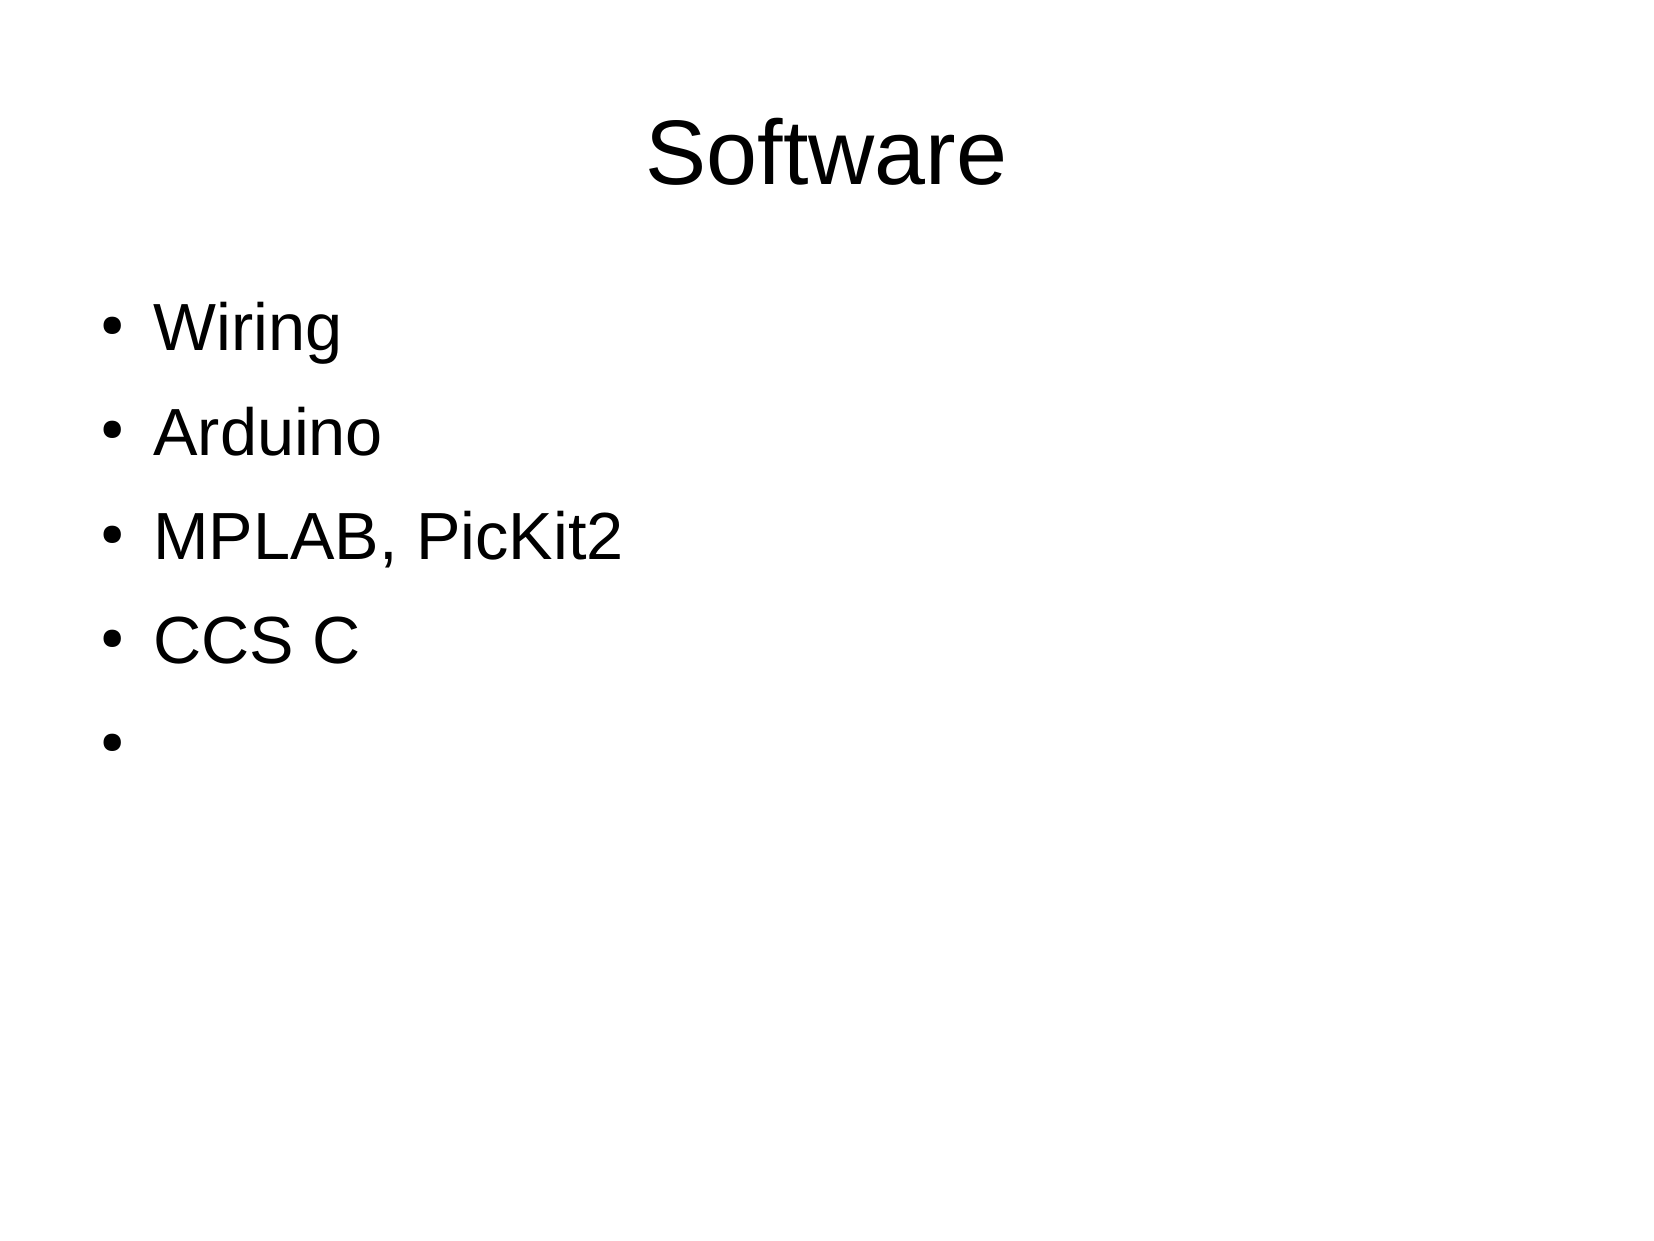

# Software
Wiring
Arduino
MPLAB, PicKit2
CCS C